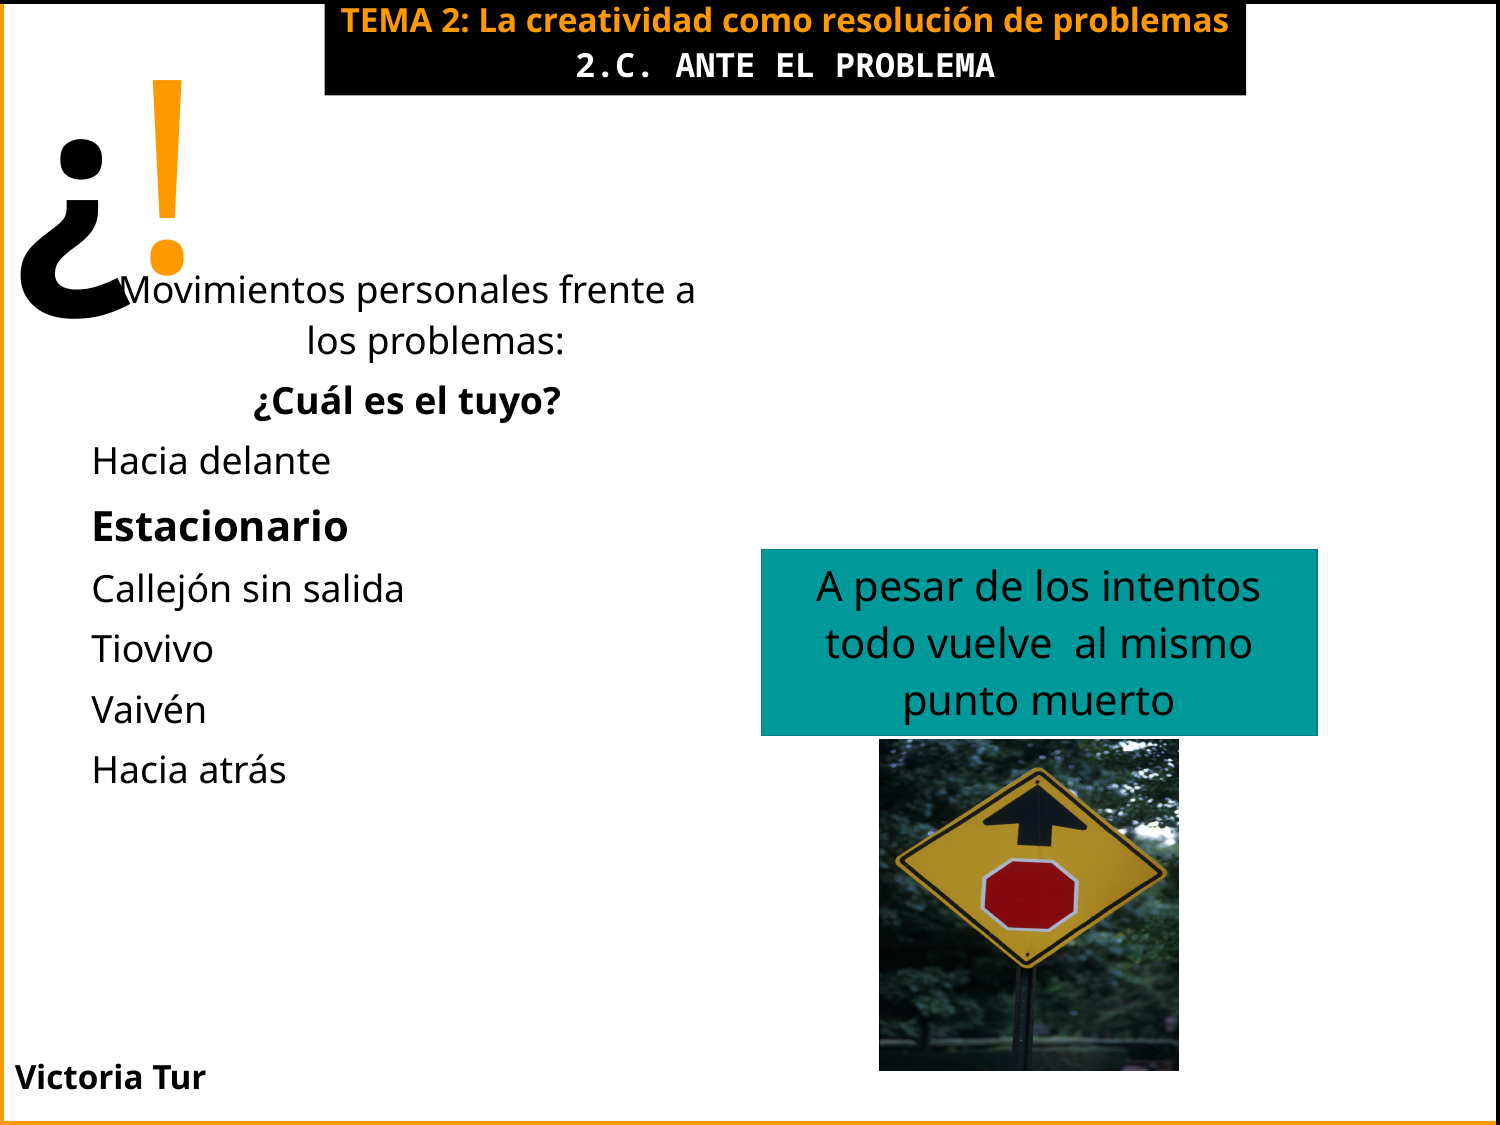

# Movimientos personales frente a los problemas:
¿Cuál es el tuyo?
Hacia delante
Estacionario
Callejón sin salida
Tiovivo
Vaivén
Hacia atrás
A pesar de los intentos todo vuelve al mismo punto muerto